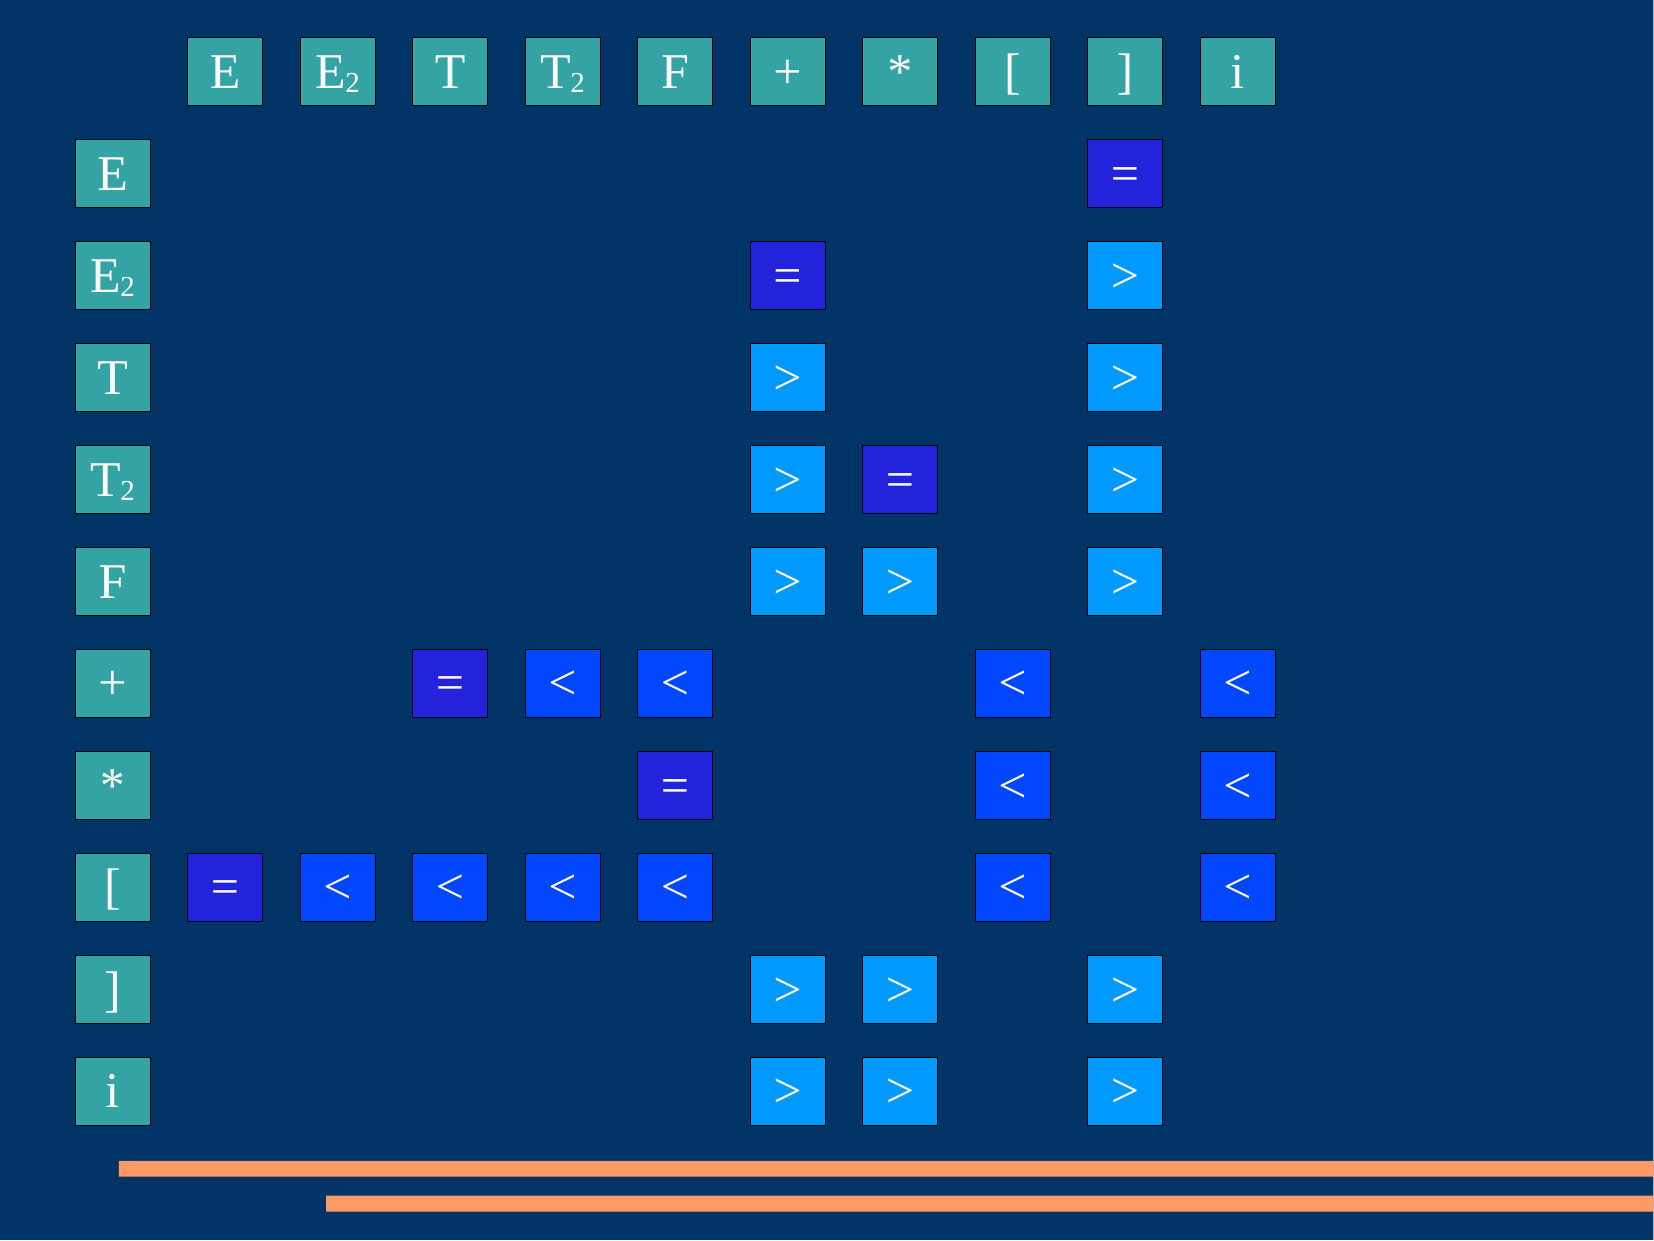

E
E2
T
T2
F
+
*
[
]
i
E
=
E2
=
>
T
>
>
T2
>
=
>
F
>
>
>
+
=
<
<
<
<
*
=
<
<
[
=
<
<
<
<
<
<
]
>
>
>
i
>
>
>